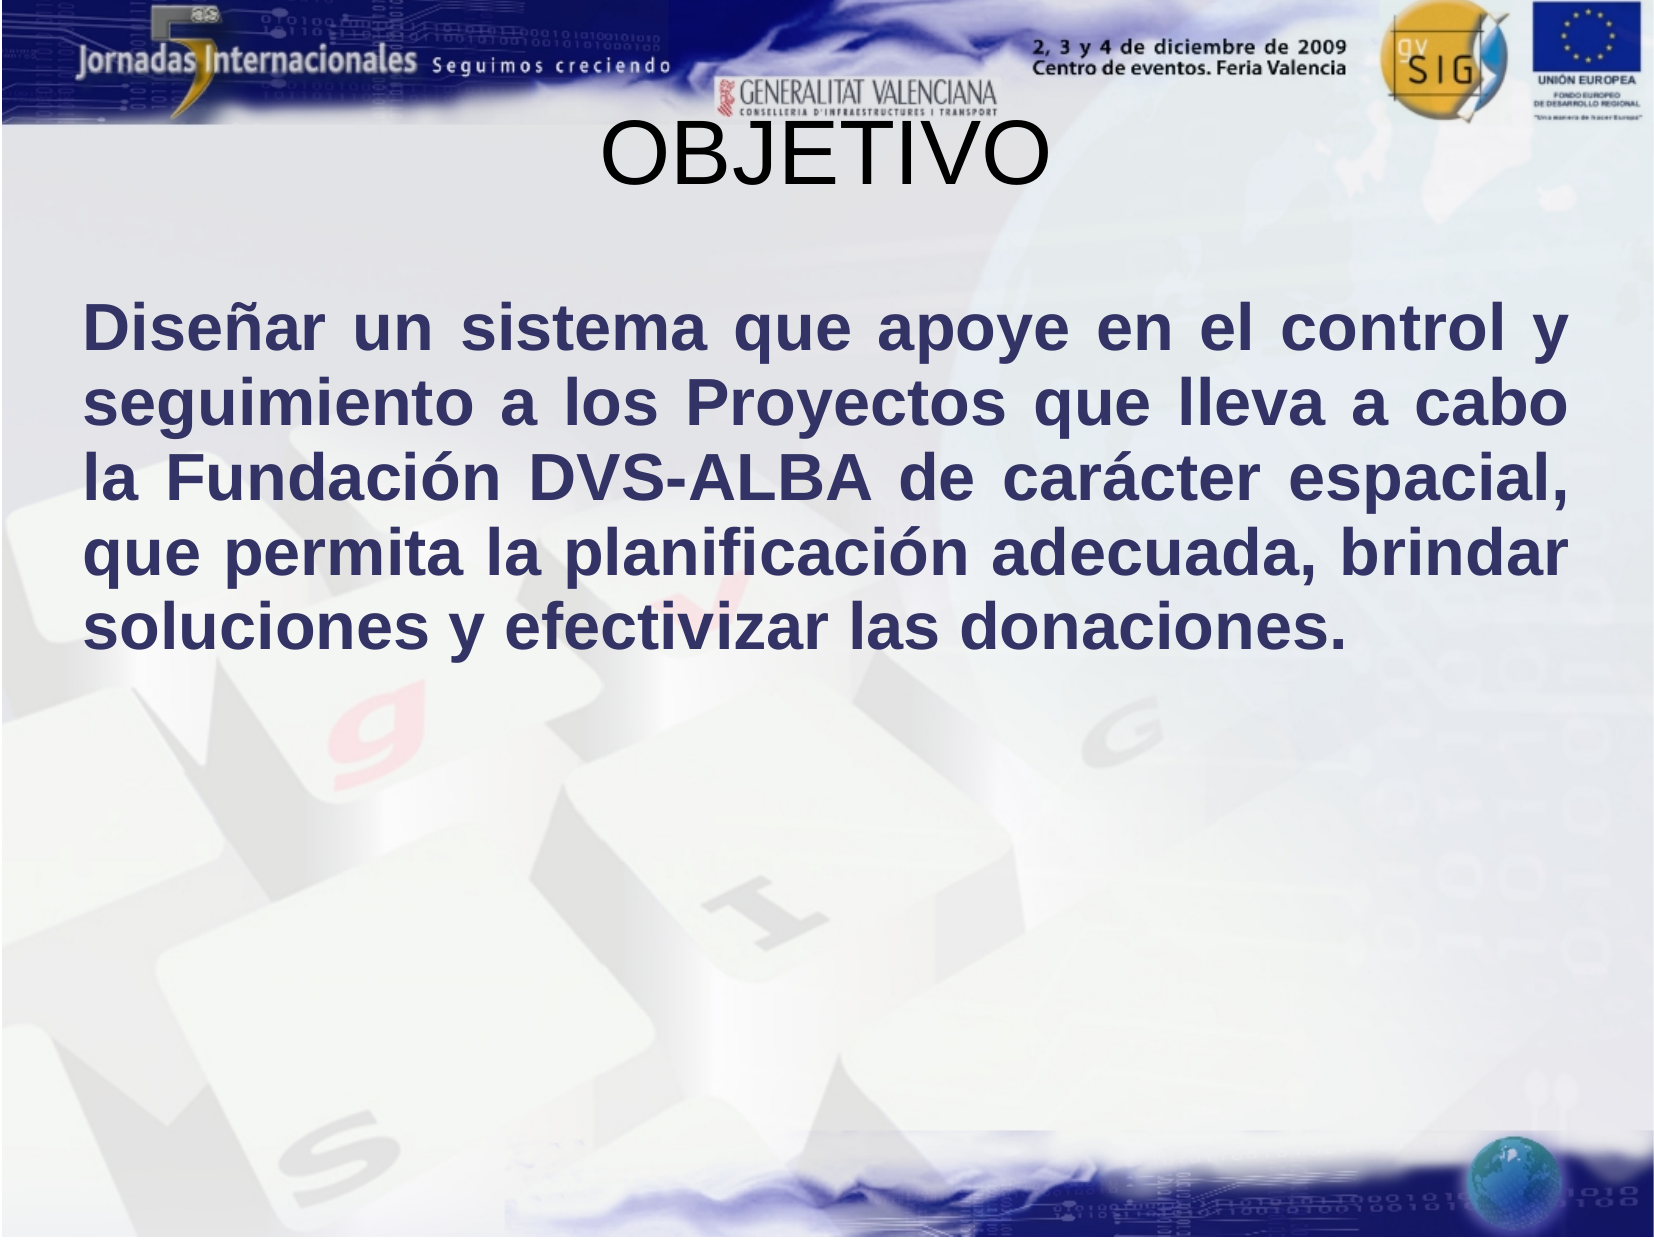

# OBJETIVO
Diseñar un sistema que apoye en el control y seguimiento a los Proyectos que lleva a cabo la Fundación DVS-ALBA de carácter espacial, que permita la planificación adecuada, brindar soluciones y efectivizar las donaciones.